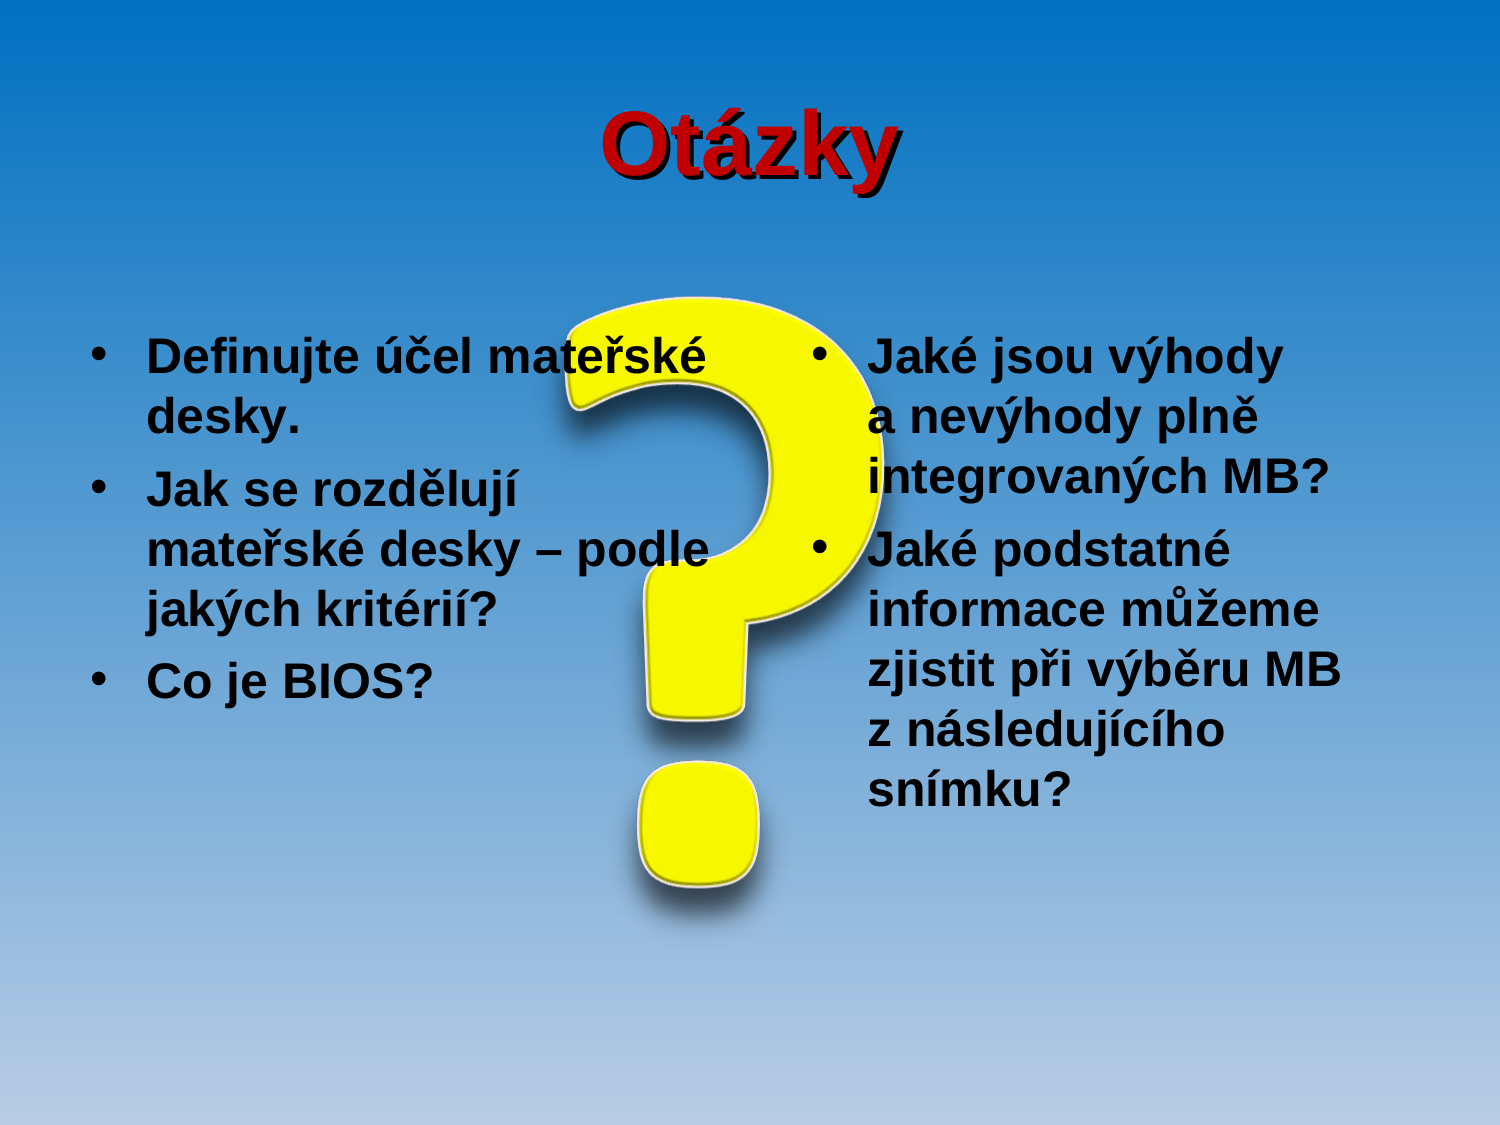

# Otázky
Definujte účel mateřské desky.
Jak se rozdělují mateřské desky – podle jakých kritérií?
Co je BIOS?
Jaké jsou výhody
a nevýhody plně integrovaných MB?
Jaké podstatné informace můžeme zjistit při výběru MB
z následujícího snímku?